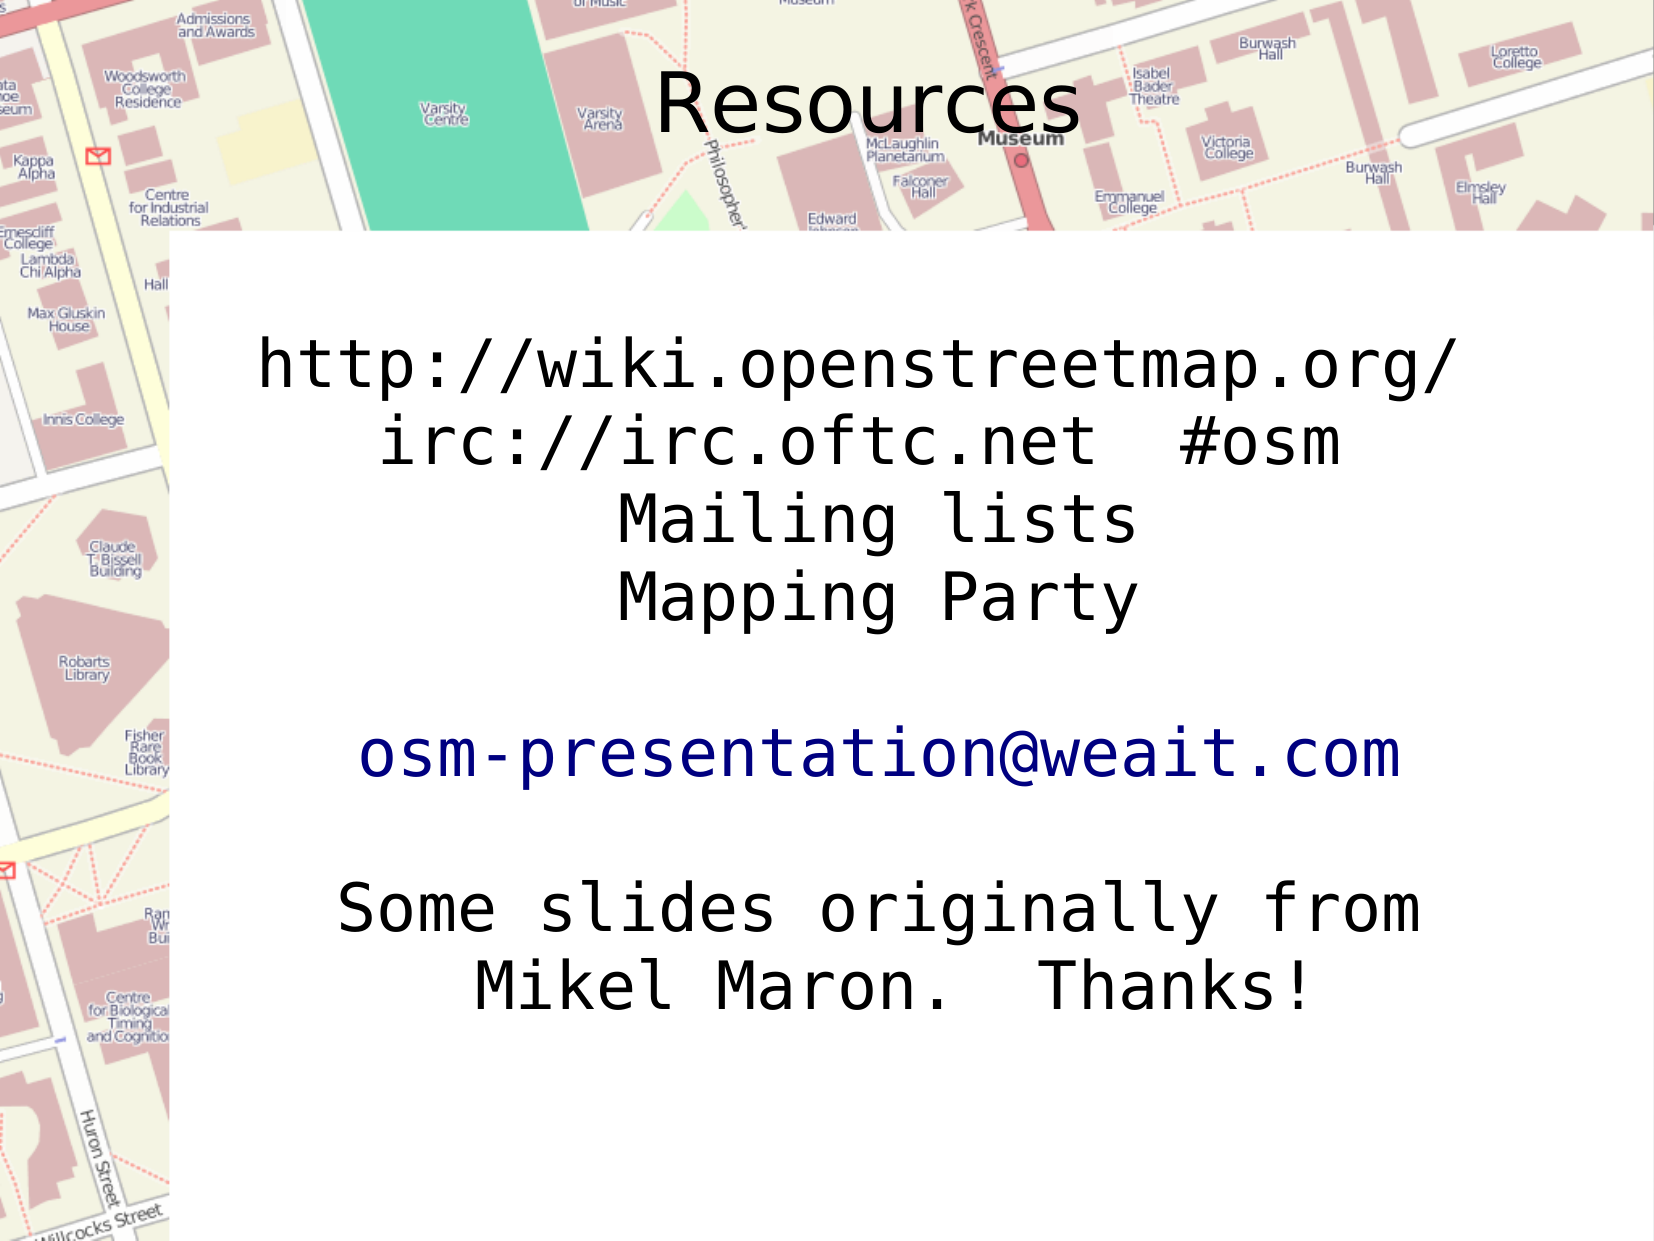

# Resources
http://wiki.openstreetmap.org/
irc://irc.oftc.net #osm
Mailing lists
Mapping Party
osm-presentation@weait.com
Some slides originally from Mikel Maron. Thanks!